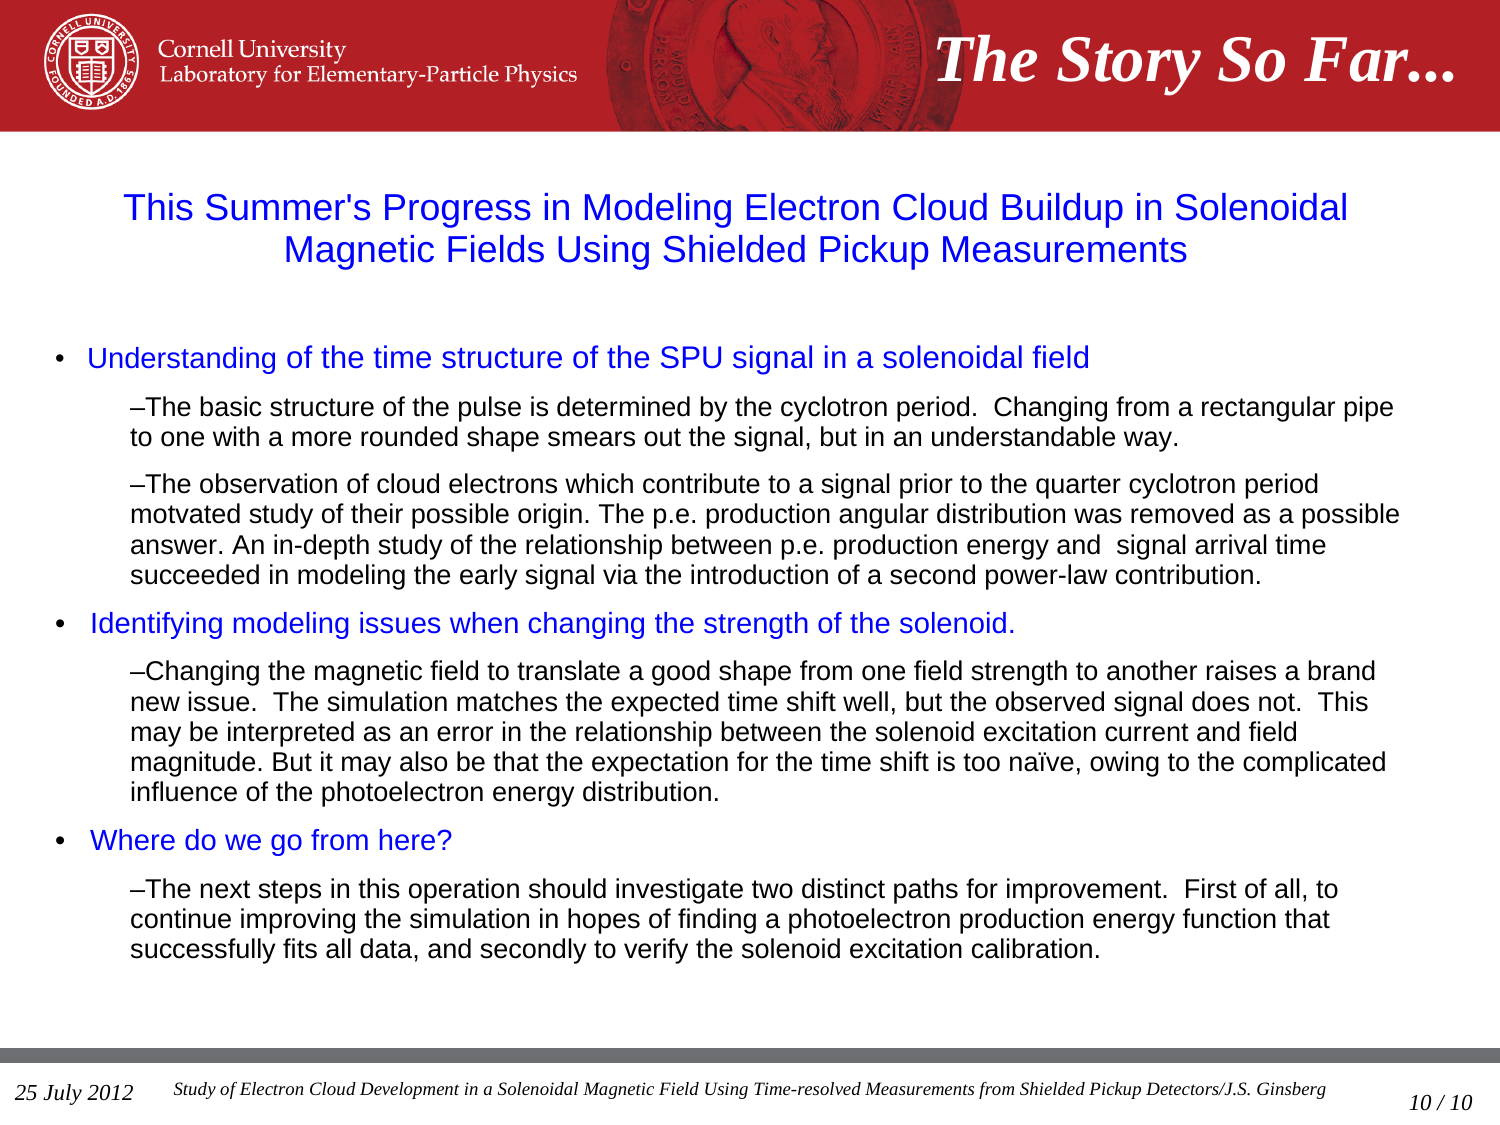

# The Story So Far...
This Summer's Progress in Modeling Electron Cloud Buildup in Solenoidal Magnetic Fields Using Shielded Pickup Measurements
 Understanding of the time structure of the SPU signal in a solenoidal field
The basic structure of the pulse is determined by the cyclotron period. Changing from a rectangular pipe to one with a more rounded shape smears out the signal, but in an understandable way.
The observation of cloud electrons which contribute to a signal prior to the quarter cyclotron period motvated study of their possible origin. The p.e. production angular distribution was removed as a possible answer. An in-depth study of the relationship between p.e. production energy and signal arrival time succeeded in modeling the early signal via the introduction of a second power-law contribution.
 Identifying modeling issues when changing the strength of the solenoid.
Changing the magnetic field to translate a good shape from one field strength to another raises a brand new issue. The simulation matches the expected time shift well, but the observed signal does not. This may be interpreted as an error in the relationship between the solenoid excitation current and field magnitude. But it may also be that the expectation for the time shift is too naïve, owing to the complicated influence of the photoelectron energy distribution.
 Where do we go from here?
The next steps in this operation should investigate two distinct paths for improvement. First of all, to continue improving the simulation in hopes of finding a photoelectron production energy function that successfully fits all data, and secondly to verify the solenoid excitation calibration.